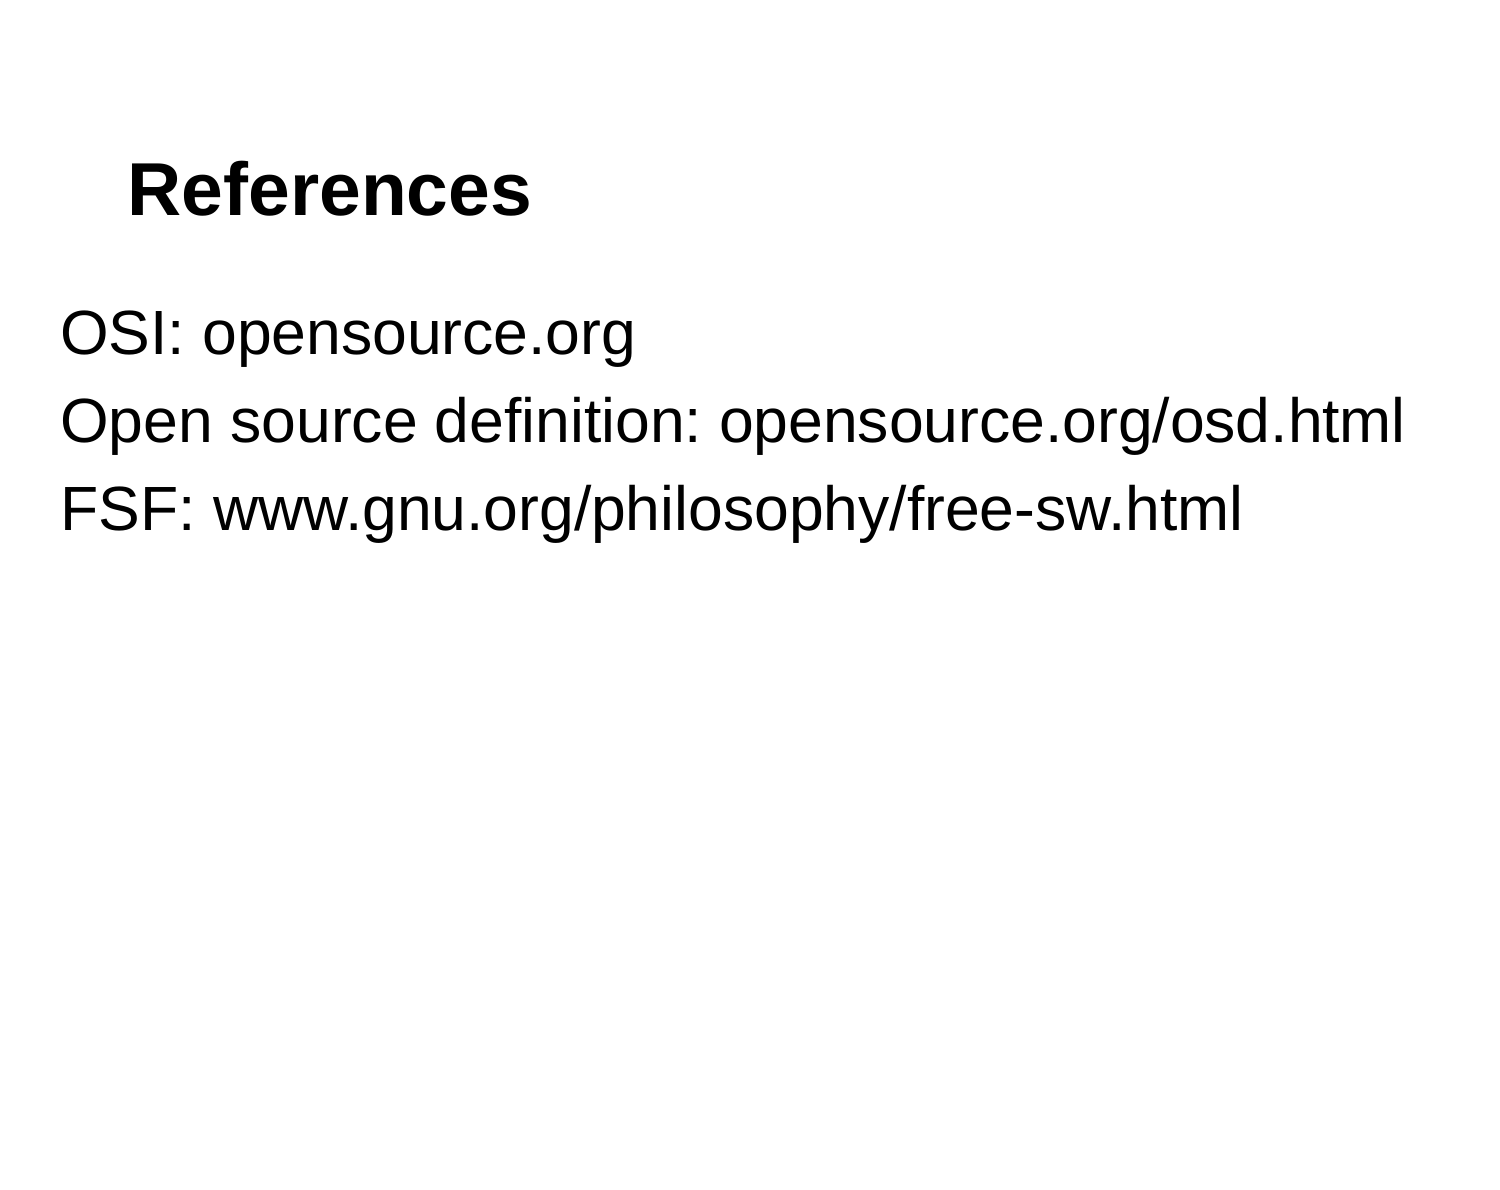

# References
OSI: opensource.org
Open source definition: opensource.org/osd.html
FSF: www.gnu.org/philosophy/free-sw.html